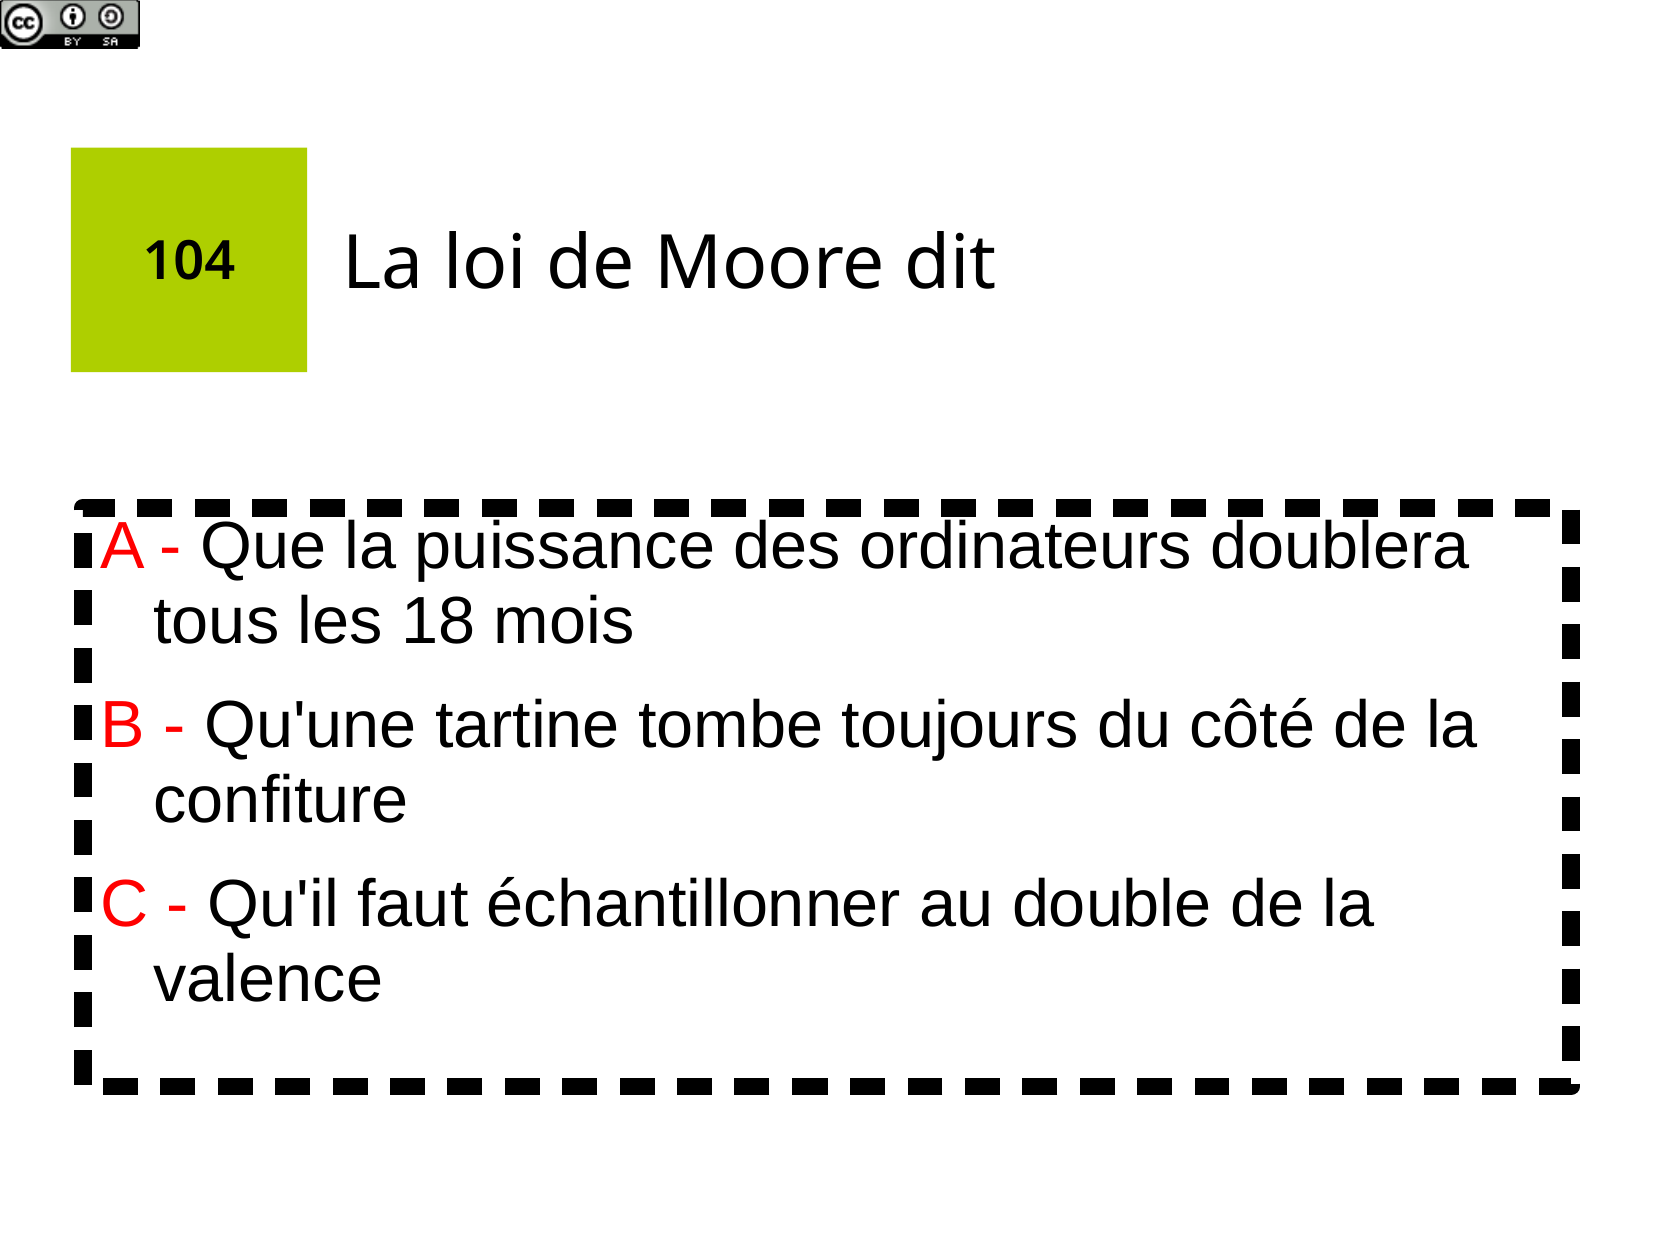

# La loi de Moore dit
104
Que la puissance des ordinateurs doublera tous les 18 mois
Qu'une tartine tombe toujours du côté de la confiture
Qu'il faut échantillonner au double de la valence